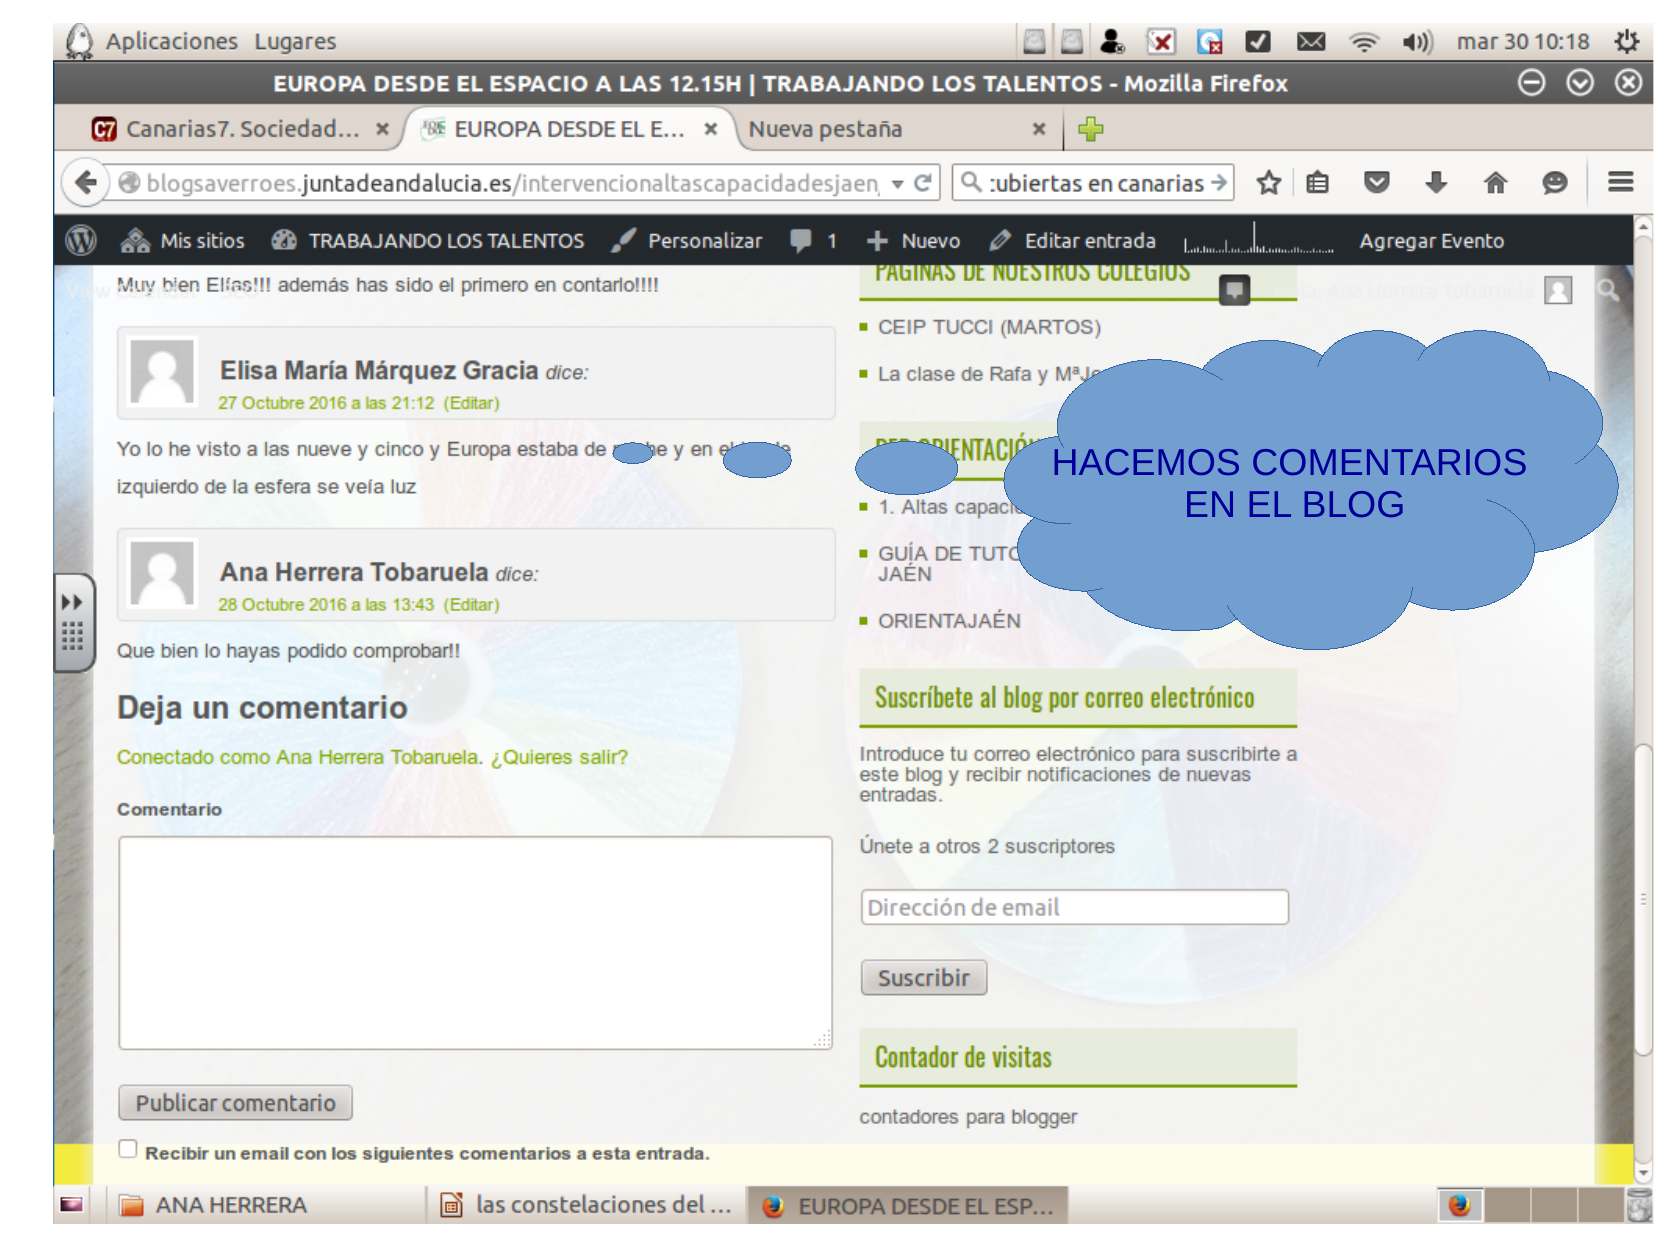

# PLANETARIO PORTÁTIL
Vamos a construirnos nuestro planetario portátil para eso necesitamos:
– una caja de patatas tipo “pringles”
– tijeras
– punzón
– material para decorar la caja
– plantillas para dibujar las constelaciones
HACEMOS COMENTARIOS
 EN EL BLOG